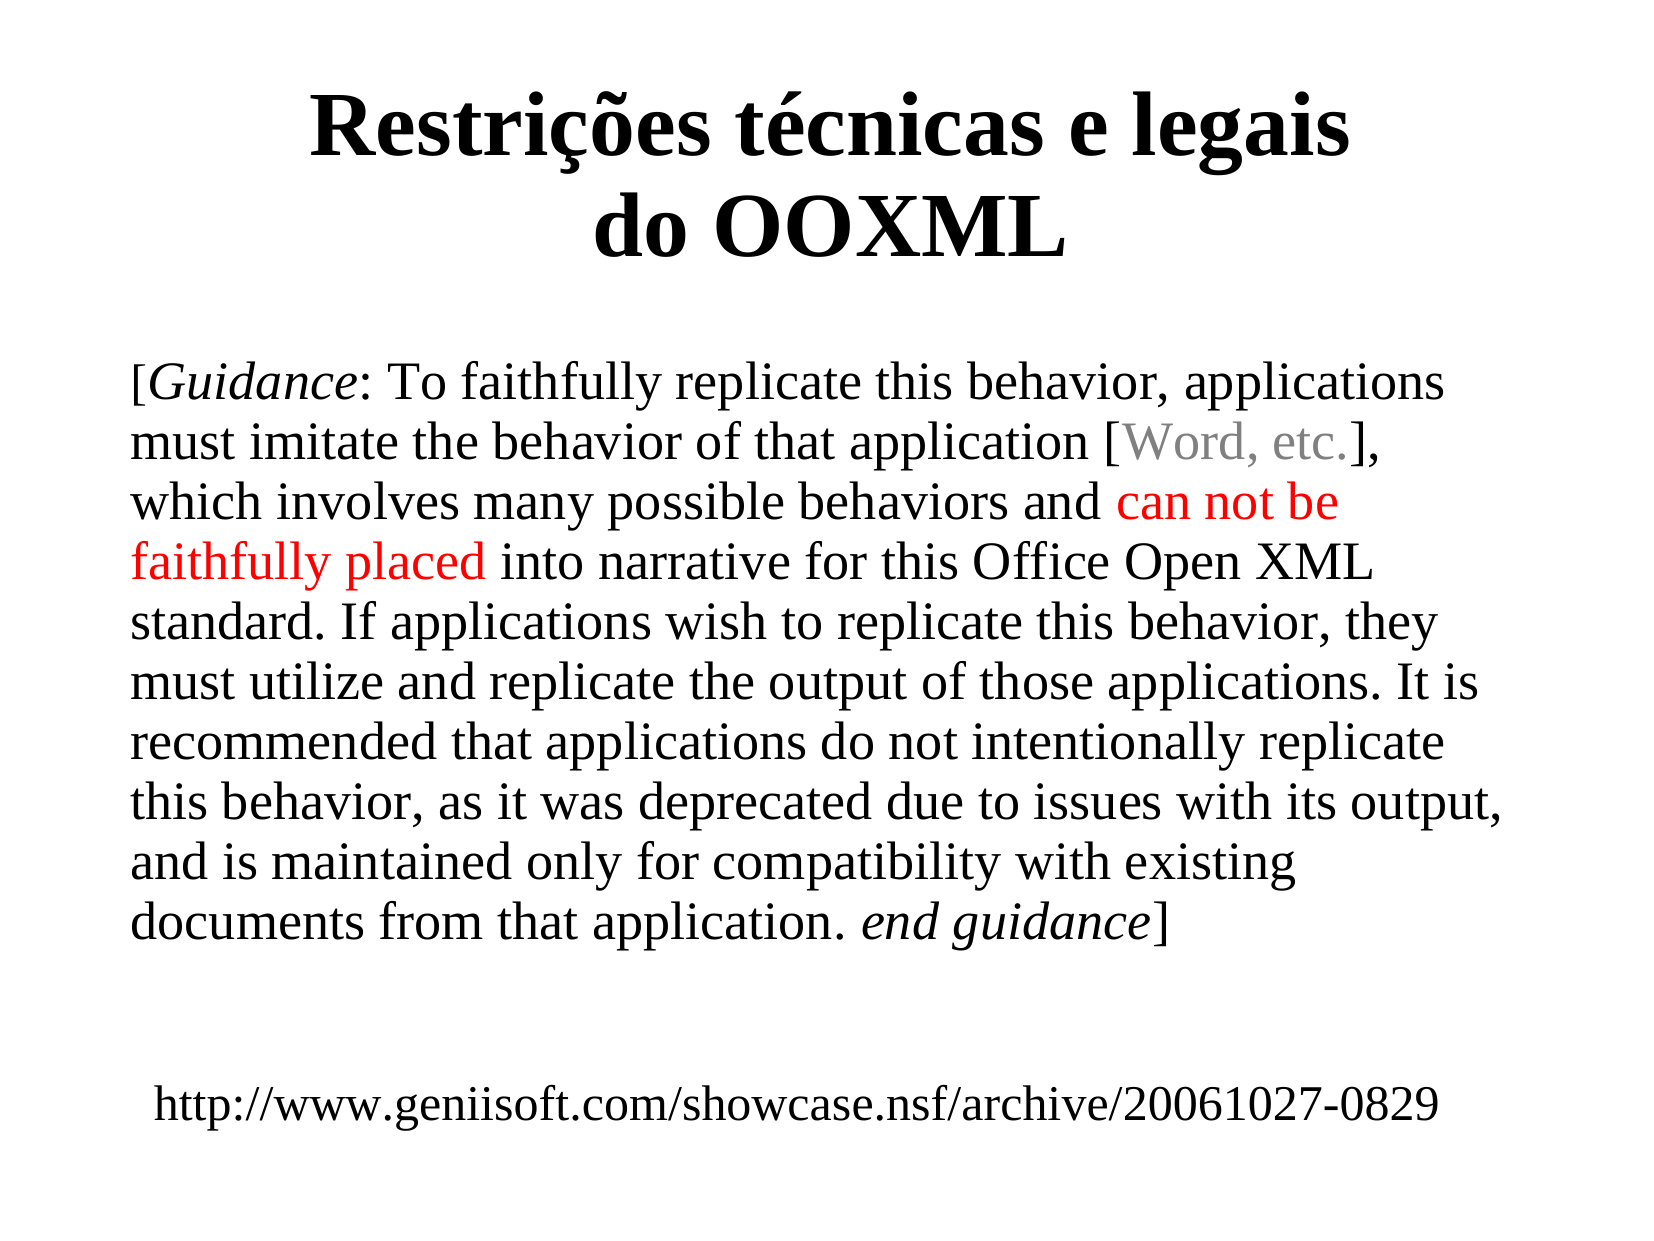

# Restrições técnicas e legais do OOXML
[Guidance: To faithfully replicate this behavior, applications must imitate the behavior of that application [Word, etc.], which involves many possible behaviors and can not be faithfully placed into narrative for this Office Open XML standard. If applications wish to replicate this behavior, they must utilize and replicate the output of those applications. It is recommended that applications do not intentionally replicate this behavior, as it was deprecated due to issues with its output, and is maintained only for compatibility with existing documents from that application. end guidance]
http://www.geniisoft.com/showcase.nsf/archive/20061027-0829